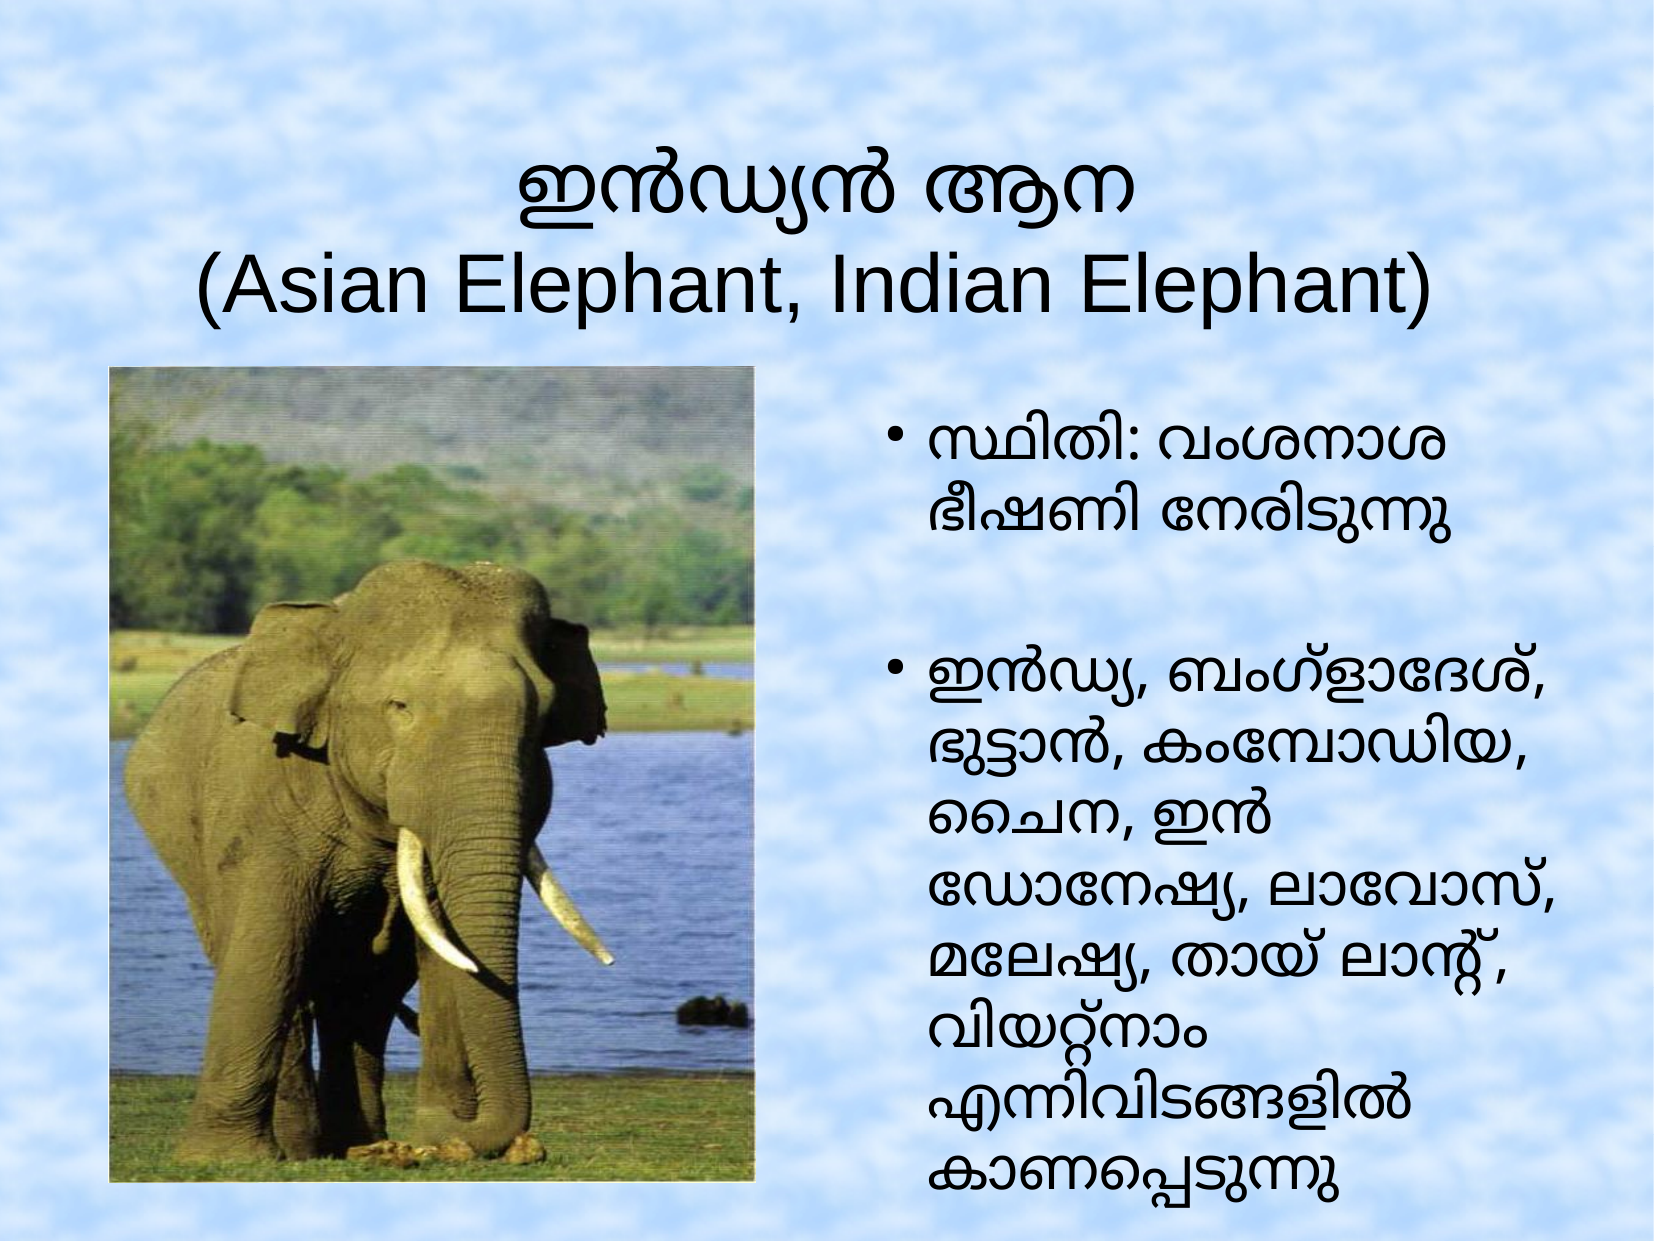

# ഇന്‍ഡ്യന്‍ ആന (Asian Elephant, Indian Elephant)
സ്ഥിതി: വംശനാശ ഭീഷണി നേരിടുന്നു
ഇന്‍ഡ്യ, ബംഗ്ളാദേശ്, ഭുട്ടാന്‍, കംമ്പോഡിയ, ചൈന, ഇന്‍ഡോനേഷ്യ, ലാവോസ്, മലേഷ്യ, തായ് ലാന്റ്, വിയറ്റ്നാം എന്നിവിടങ്ങളില്‍ കാണപ്പെടുന്നു